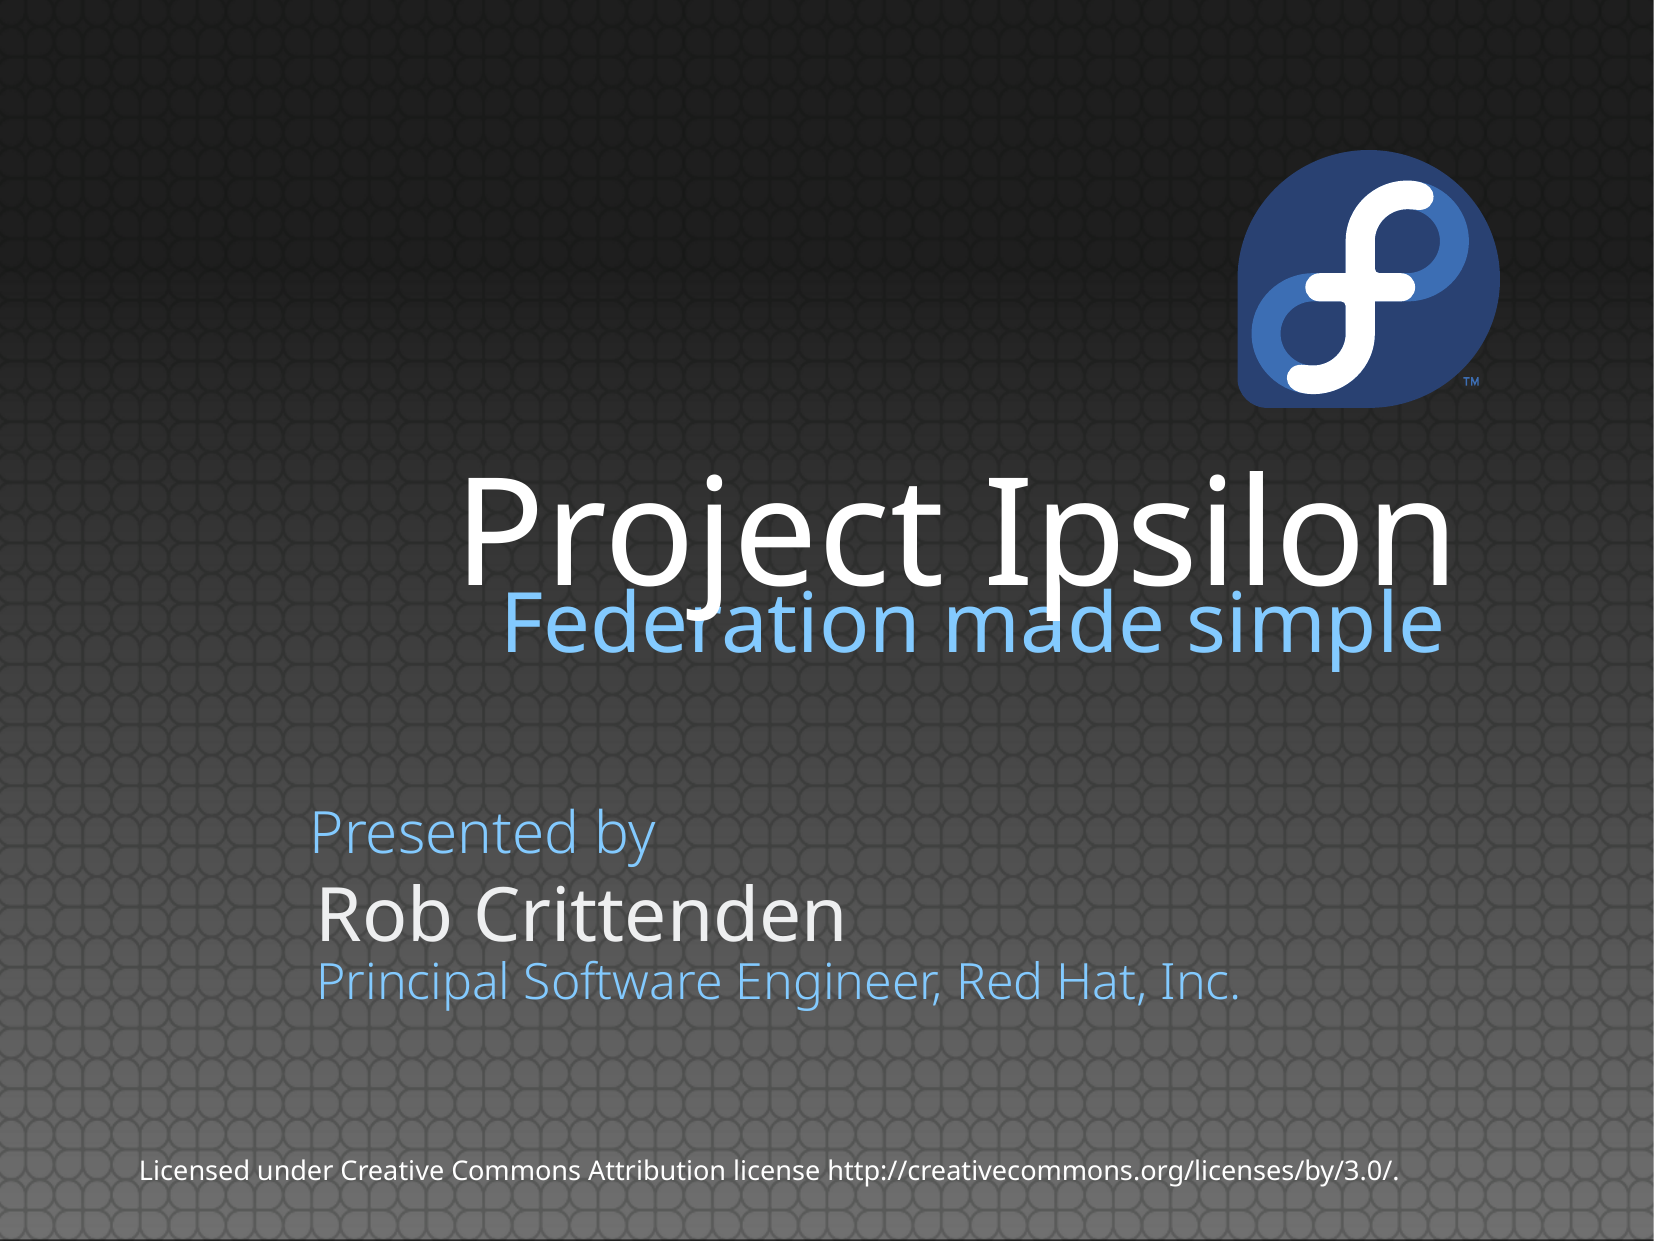

Project Ipsilon
Pr
Pr
Pr
# Federation made simple
Presented by
Rob Crittenden
Principal Software Engineer, Red Hat, Inc.
Licensed under Creative Commons Attribution license http://creativecommons.org/licenses/by/3.0/.